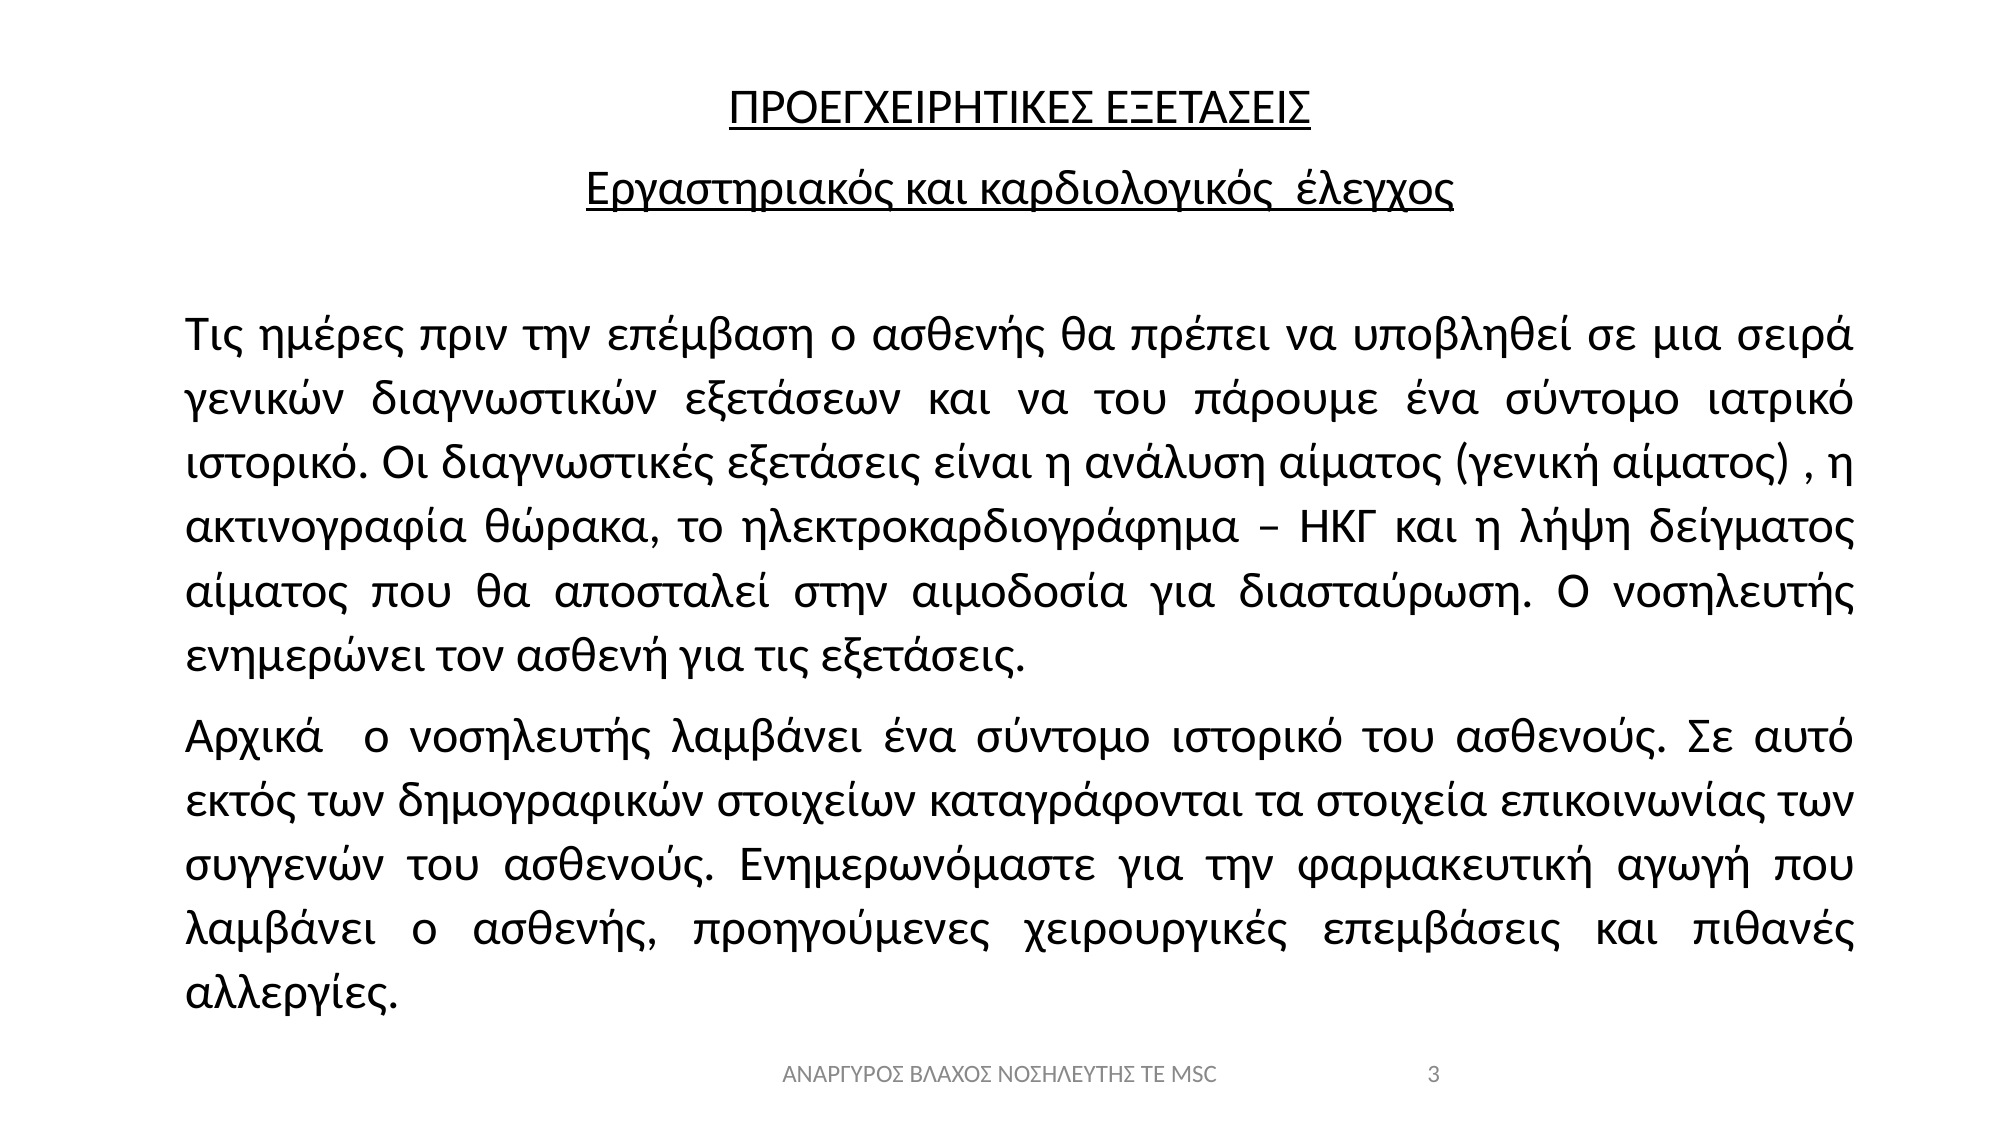

ΠΡΟΕΓΧΕΙΡΗΤΙΚΕΣ ΕΞΕΤΑΣΕΙΣ
Εργαστηριακός και καρδιολογικός έλεγχος
Τις ημέρες πριν την επέμβαση ο ασθενής θα πρέπει να υποβληθεί σε μια σειρά γενικών διαγνωστικών εξετάσεων και να του πάρουμε ένα σύντομο ιατρικό ιστορικό. Οι διαγνωστικές εξετάσεις είναι η ανάλυση αίματος (γενική αίματος) , η ακτινογραφία θώρακα, το ηλεκτροκαρδιογράφημα – ΗΚΓ και η λήψη δείγματος αίματος που θα αποσταλεί στην αιμοδοσία για διασταύρωση. Ο νοσηλευτής ενημερώνει τον ασθενή για τις εξετάσεις.
Αρχικά ο νοσηλευτής λαμβάνει ένα σύντομο ιστορικό του ασθενούς. Σε αυτό εκτός των δημογραφικών στοιχείων καταγράφονται τα στοιχεία επικοινωνίας των συγγενών του ασθενούς. Ενημερωνόμαστε για την φαρμακευτική αγωγή που λαμβάνει ο ασθενής, προηγούμενες χειρουργικές επεμβάσεις και πιθανές αλλεργίες.
ΑΝΑΡΓΥΡΟΣ ΒΛΑΧΟΣ ΝΟΣΗΛΕΥΤΗΣ ΤΕ ΜSC